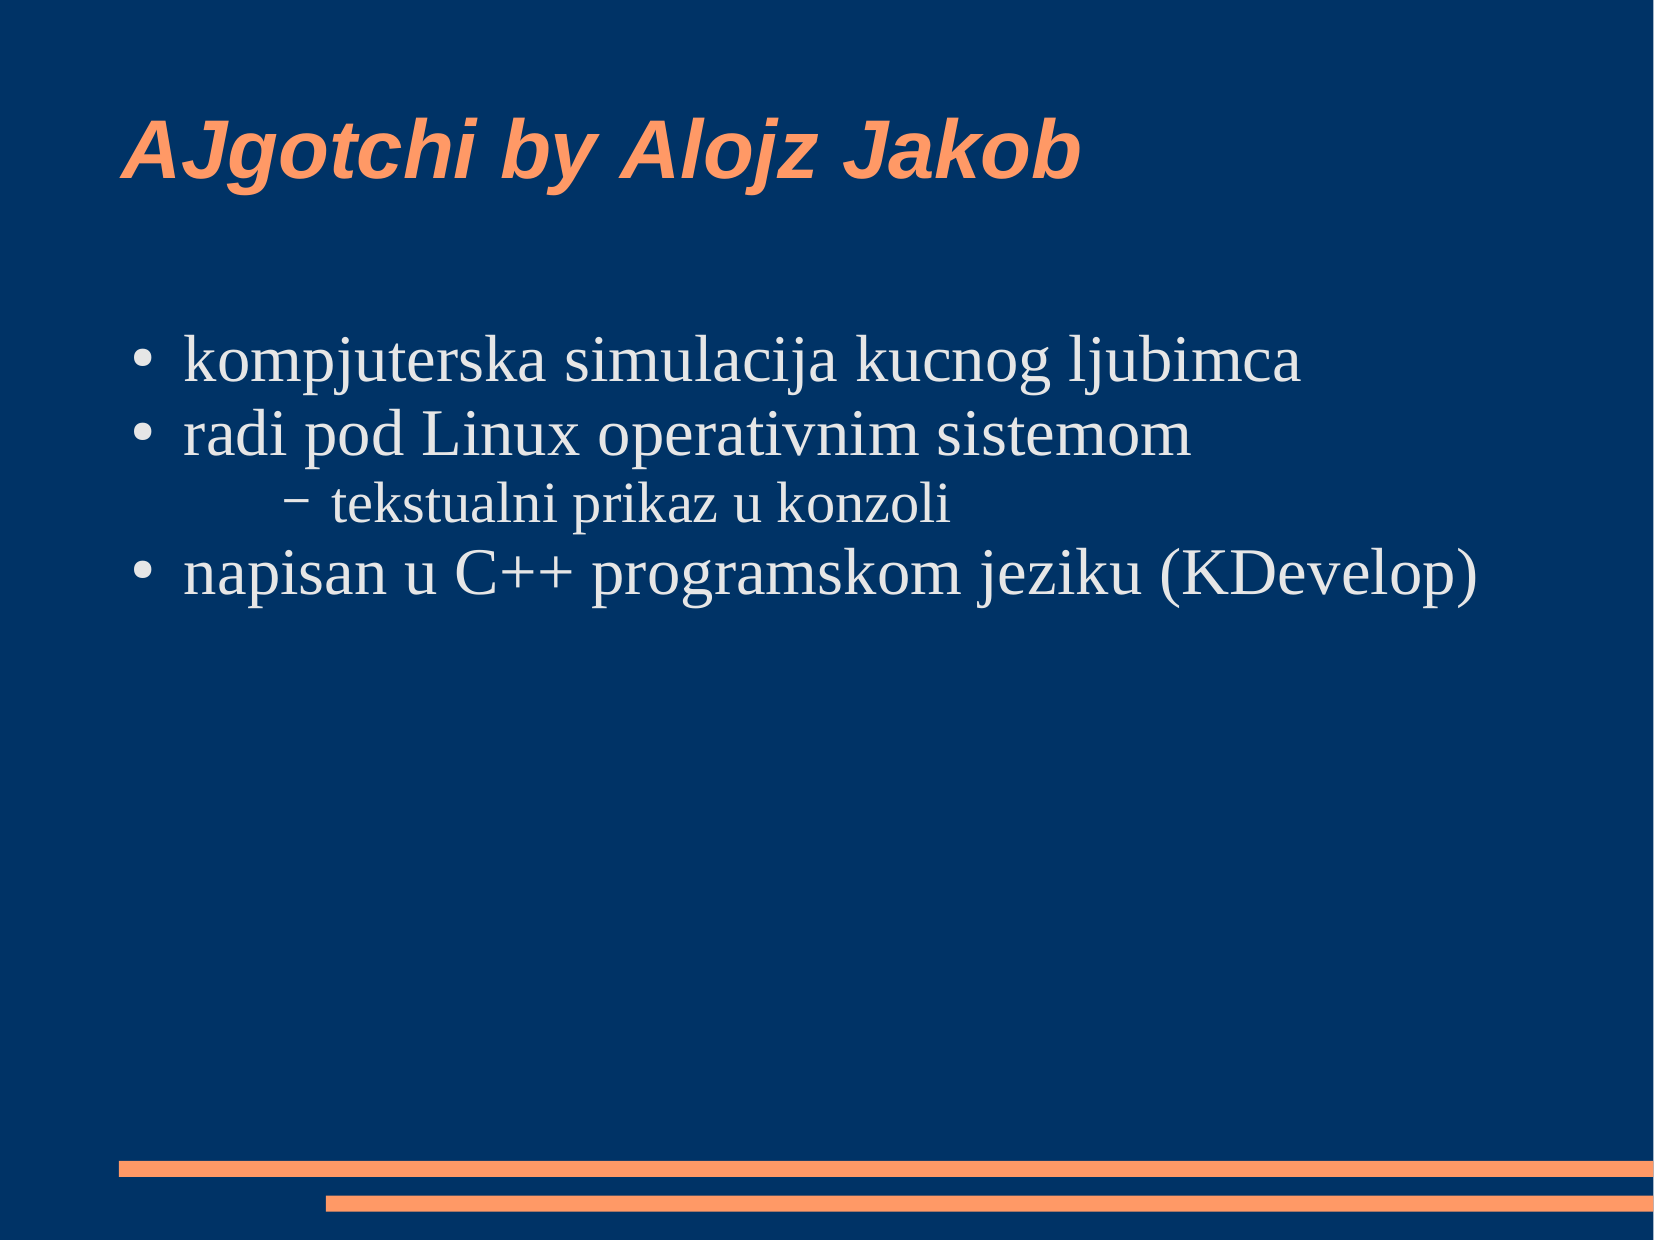

# AJgotchi by Alojz Jakob
kompjuterska simulacija kucnog ljubimca
radi pod Linux operativnim sistemom
tekstualni prikaz u konzoli
napisan u C++ programskom jeziku (KDevelop)